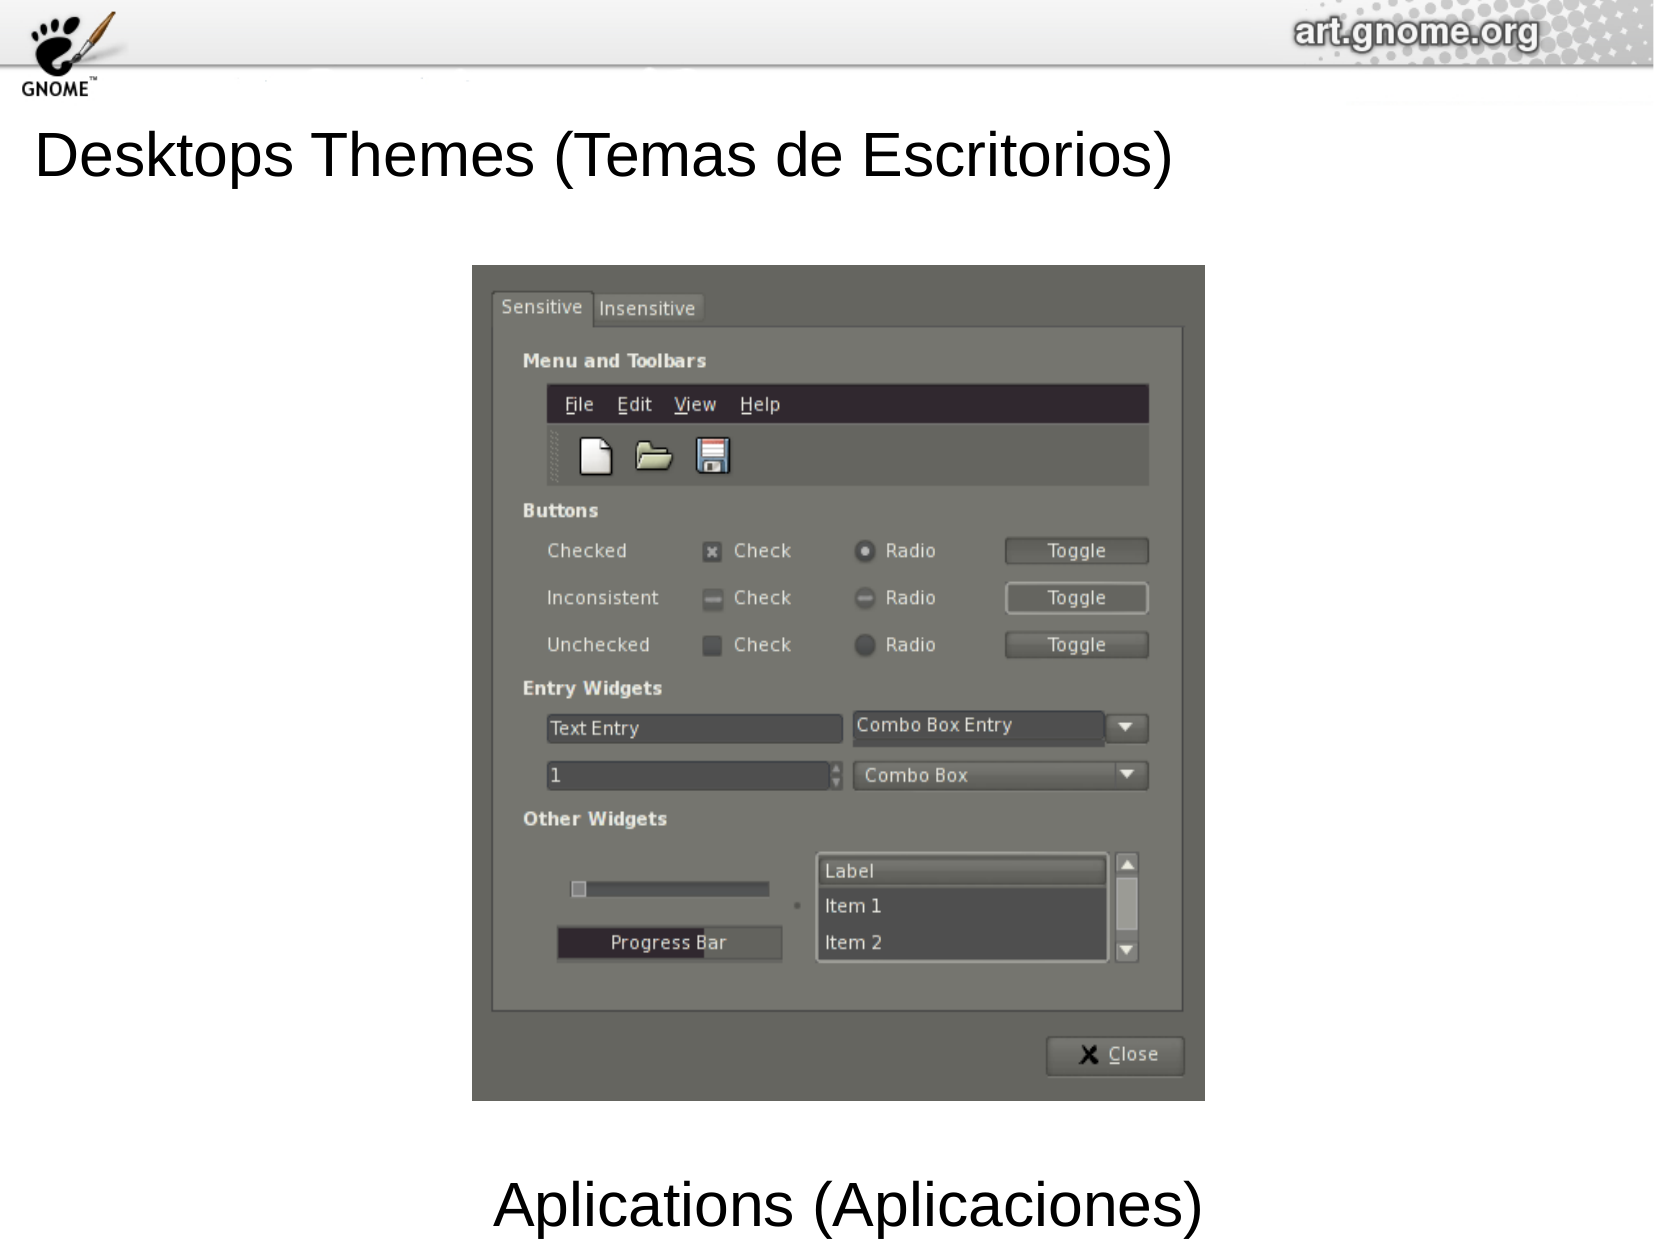

Desktops Themes (Temas de Escritorios)
Aplications (Aplicaciones)